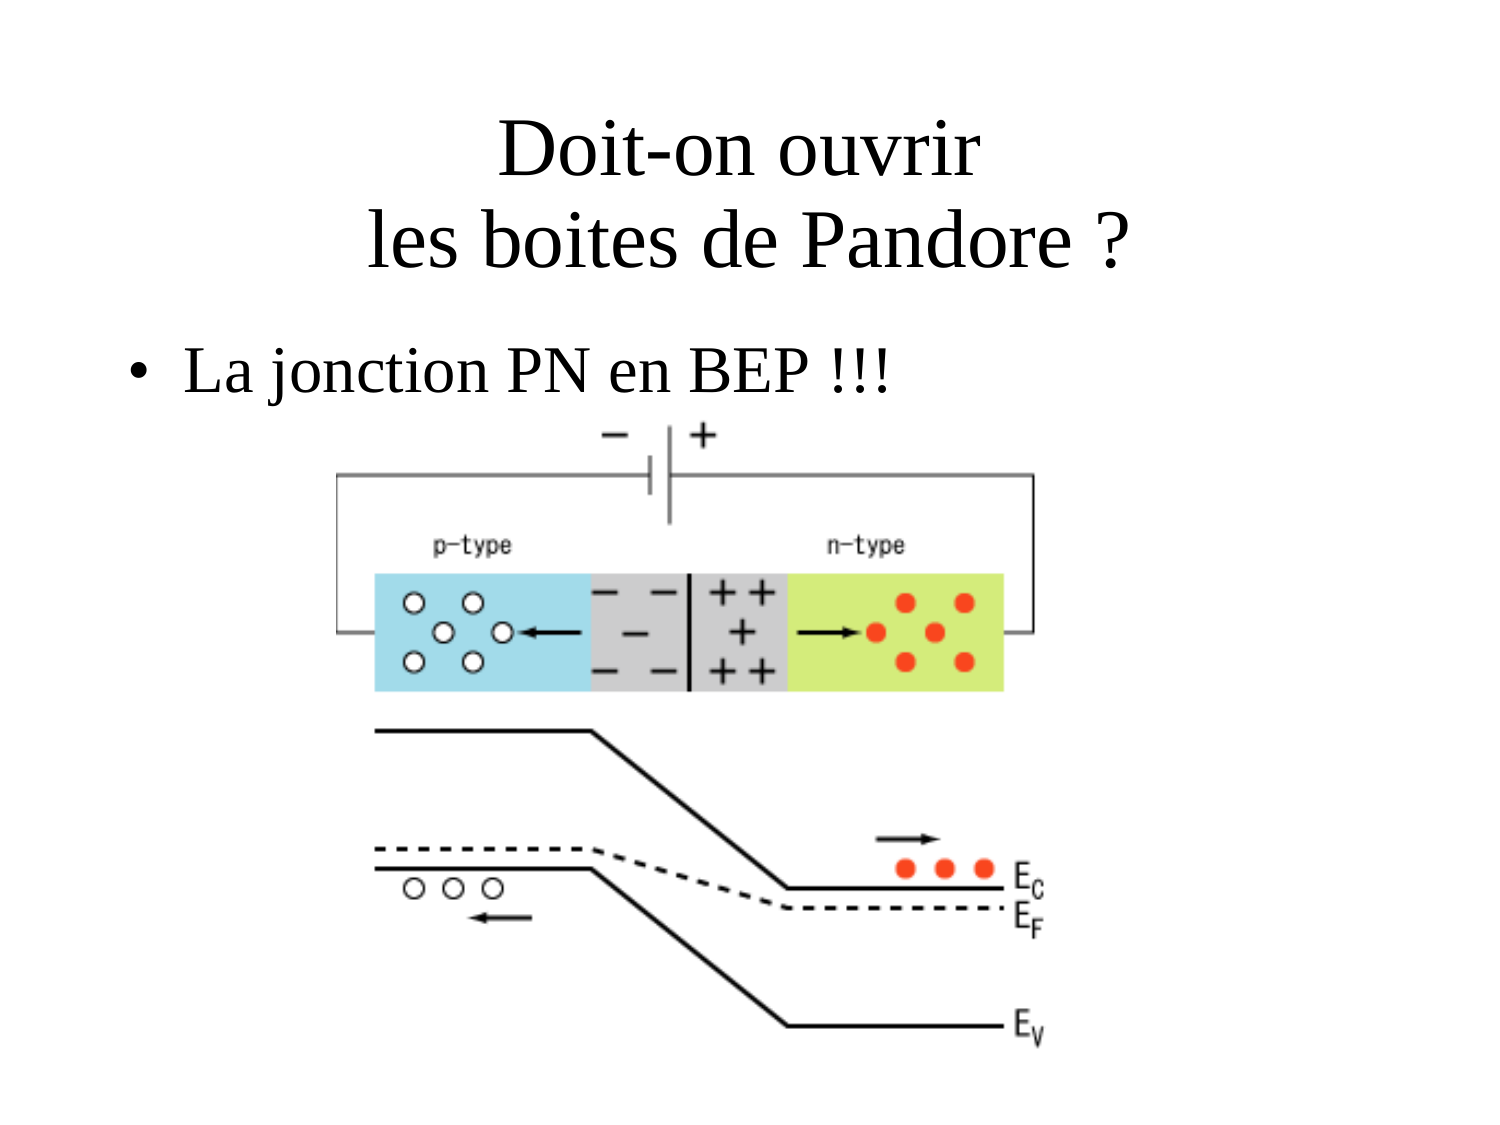

# Doit-on ouvrir les boites de Pandore ?
La jonction PN en BEP !!!